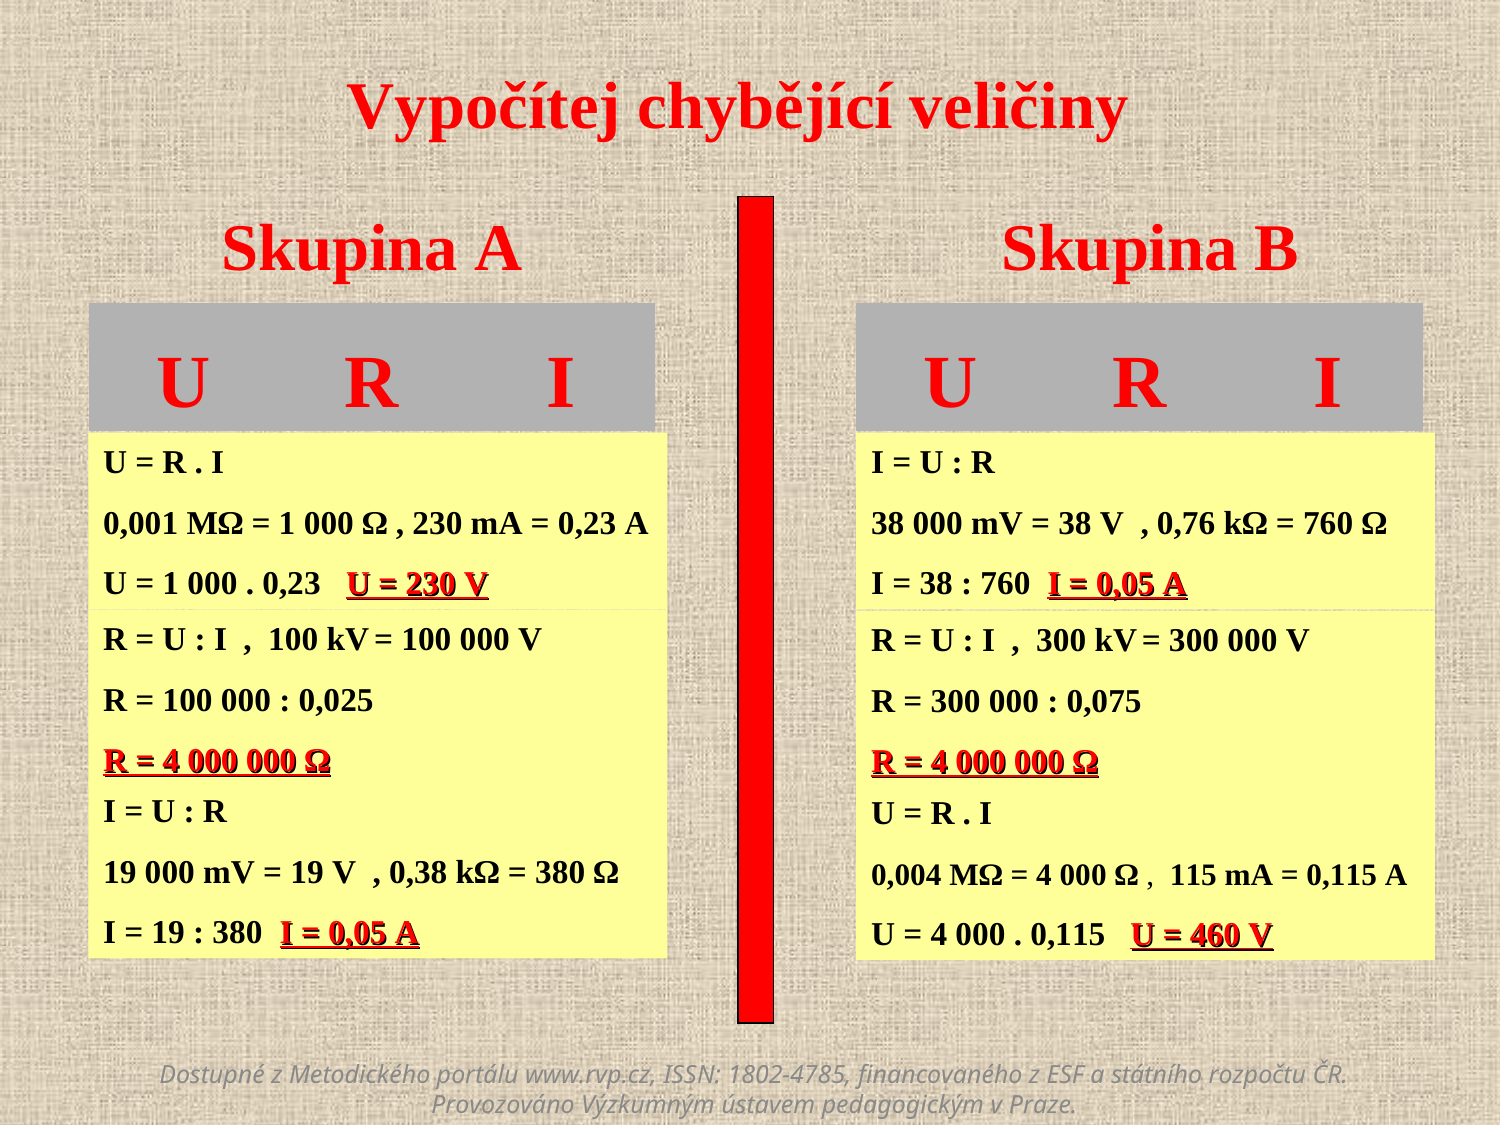

Vypočítej chybějící veličiny
Skupina A
Skupina B
| U | R | I |
| --- | --- | --- |
| ? | 0,001 MΩ | 230 mA |
| 100 kV | ? | 0,025 A |
| 19 000 mV | 0,38 kΩ | ? |
| U | R | I |
| --- | --- | --- |
| 38 000 mV | 0,76 kΩ | ? |
| 300 kV | ? | 0,075 A |
| ? | 0,004 MΩ | 115 mA |
U = R . I
0,001 MΩ = 1 000 Ω , 230 mA = 0,23 A
U = 1 000 . 0,23 U = 230 V
I = U : R
38 000 mV = 38 V , 0,76 kΩ = 760 Ω
I = 38 : 760 I = 0,05 A
R = U : I , 100 kV = 100 000 V
R = 100 000 : 0,025
R = 4 000 000 Ω
R = U : I , 300 kV = 300 000 V
R = 300 000 : 0,075
R = 4 000 000 Ω
I = U : R
19 000 mV = 19 V , 0,38 kΩ = 380 Ω
I = 19 : 380 I = 0,05 A
U = R . I
0,004 MΩ = 4 000 Ω , 115 mA = 0,115 A
U = 4 000 . 0,115 U = 460 V